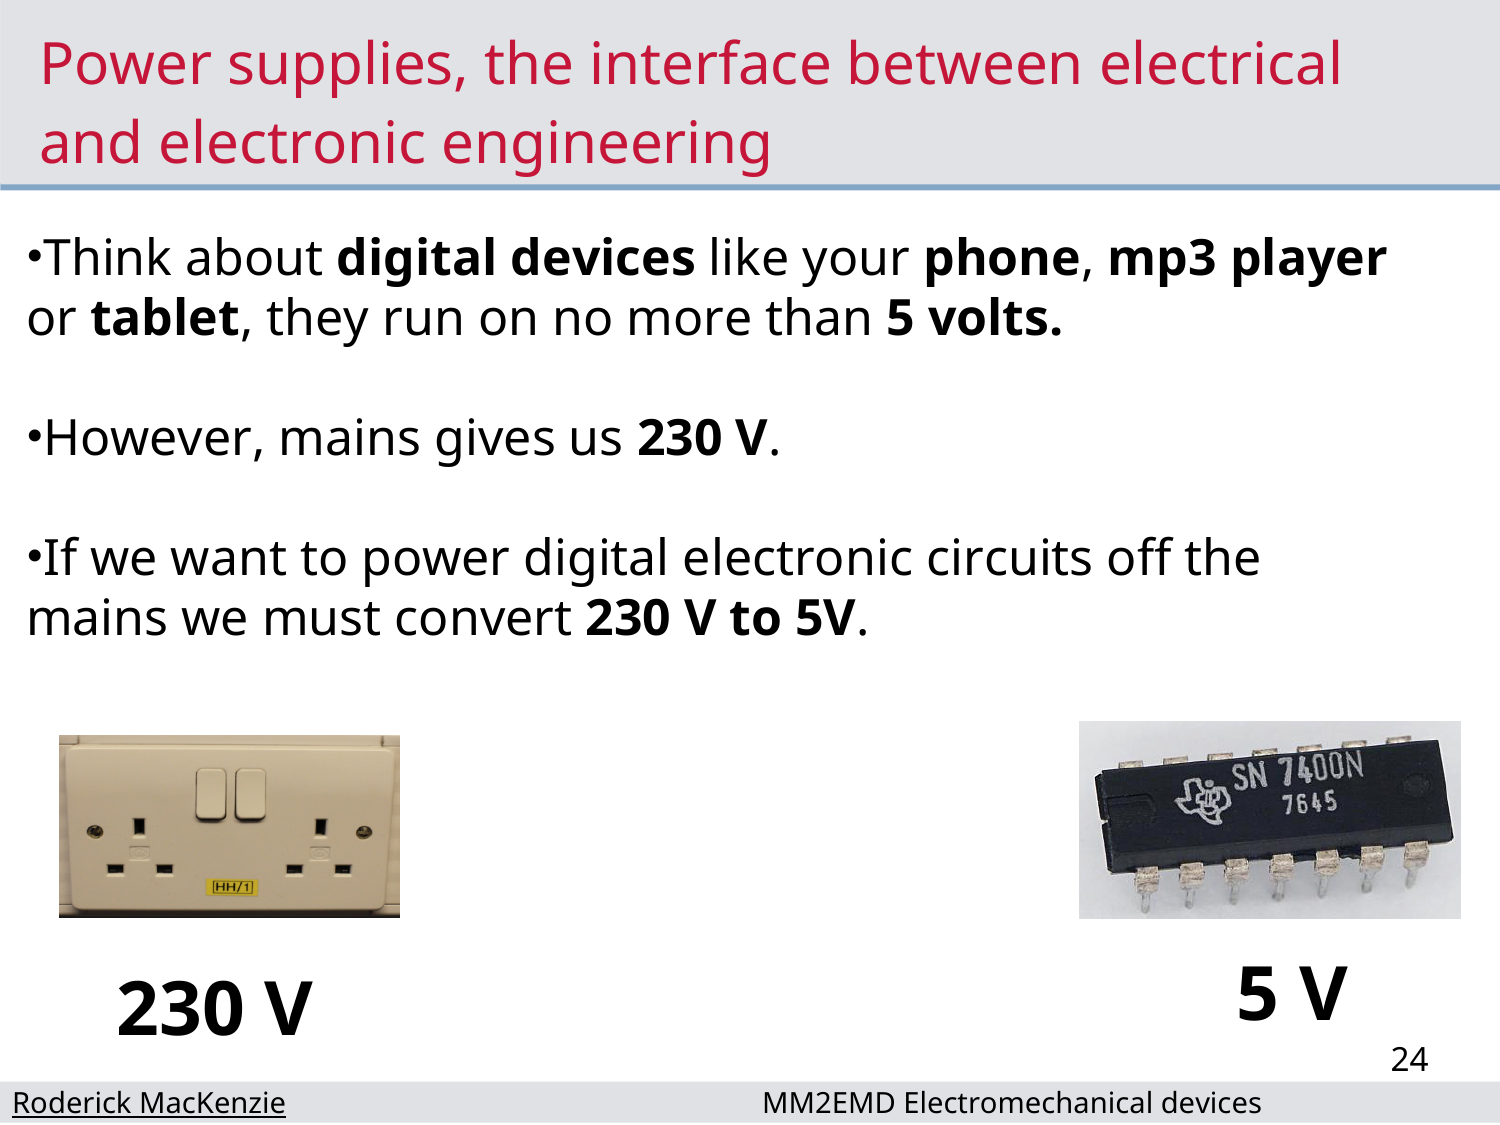

# Power supplies, the interface between electrical and electronic engineering
Think about digital devices like your phone, mp3 player or tablet, they run on no more than 5 volts.
However, mains gives us 230 V.
If we want to power digital electronic circuits off the mains we must convert 230 V to 5V.
5 V
230 V